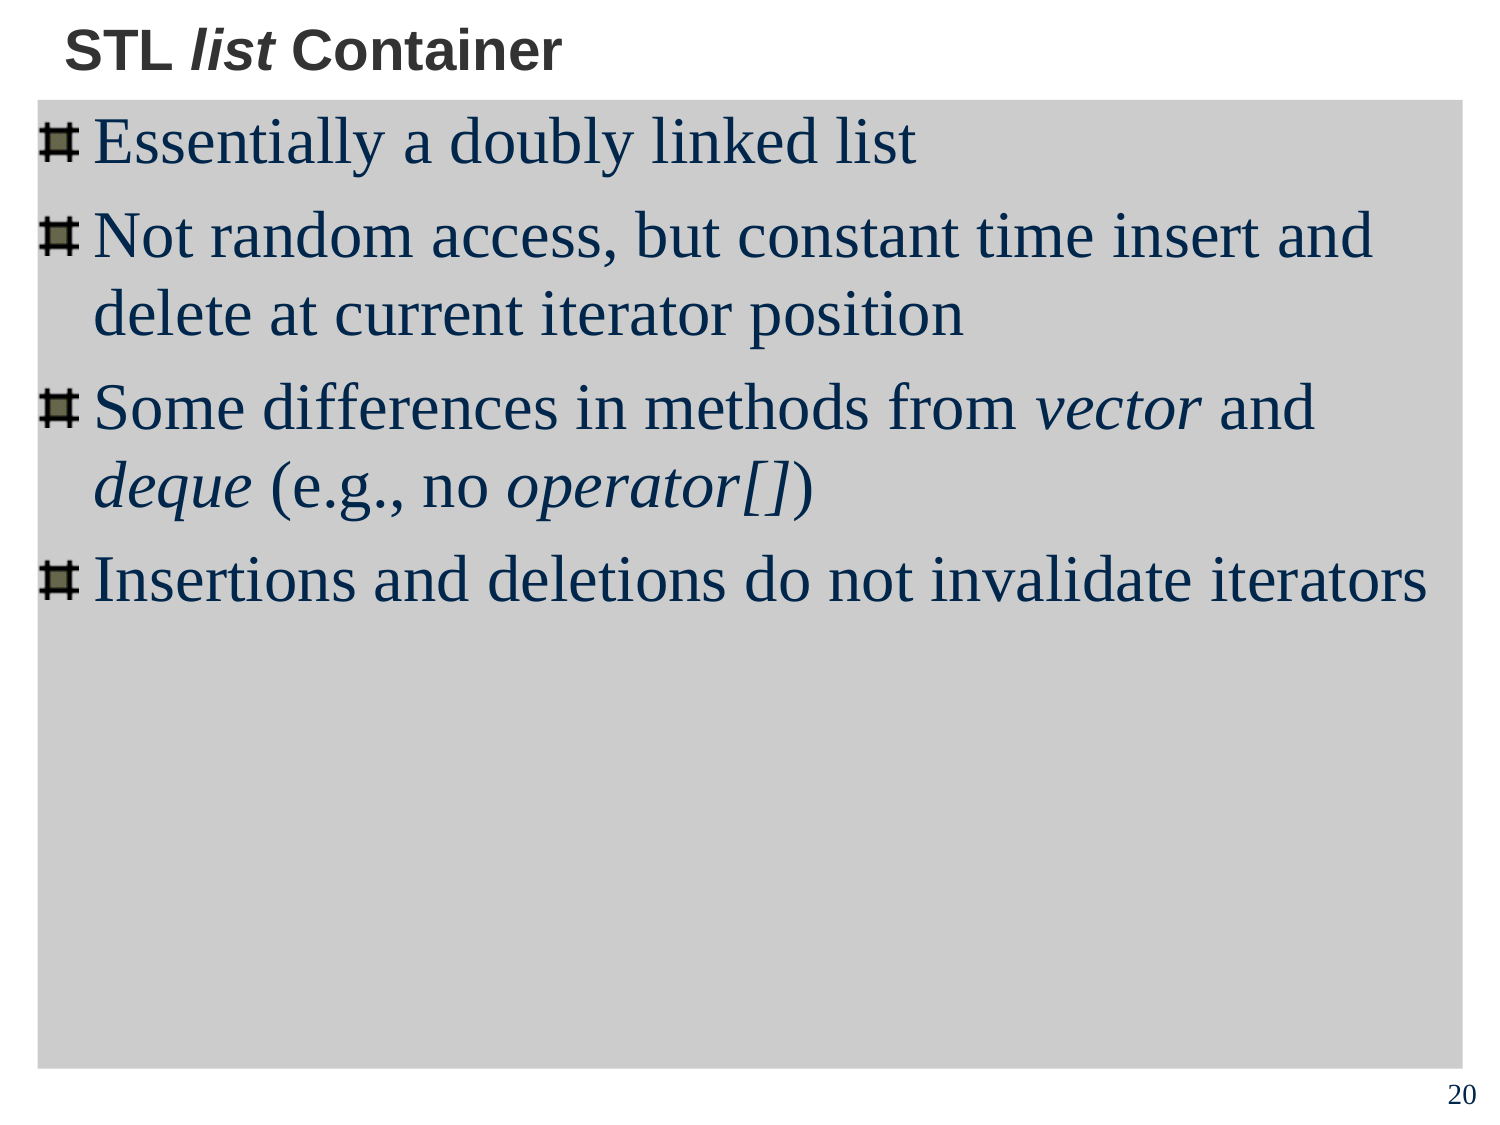

# STL list Container
Essentially a doubly linked list
Not random access, but constant time insert and delete at current iterator position
Some differences in methods from vector and deque (e.g., no operator[])
Insertions and deletions do not invalidate iterators